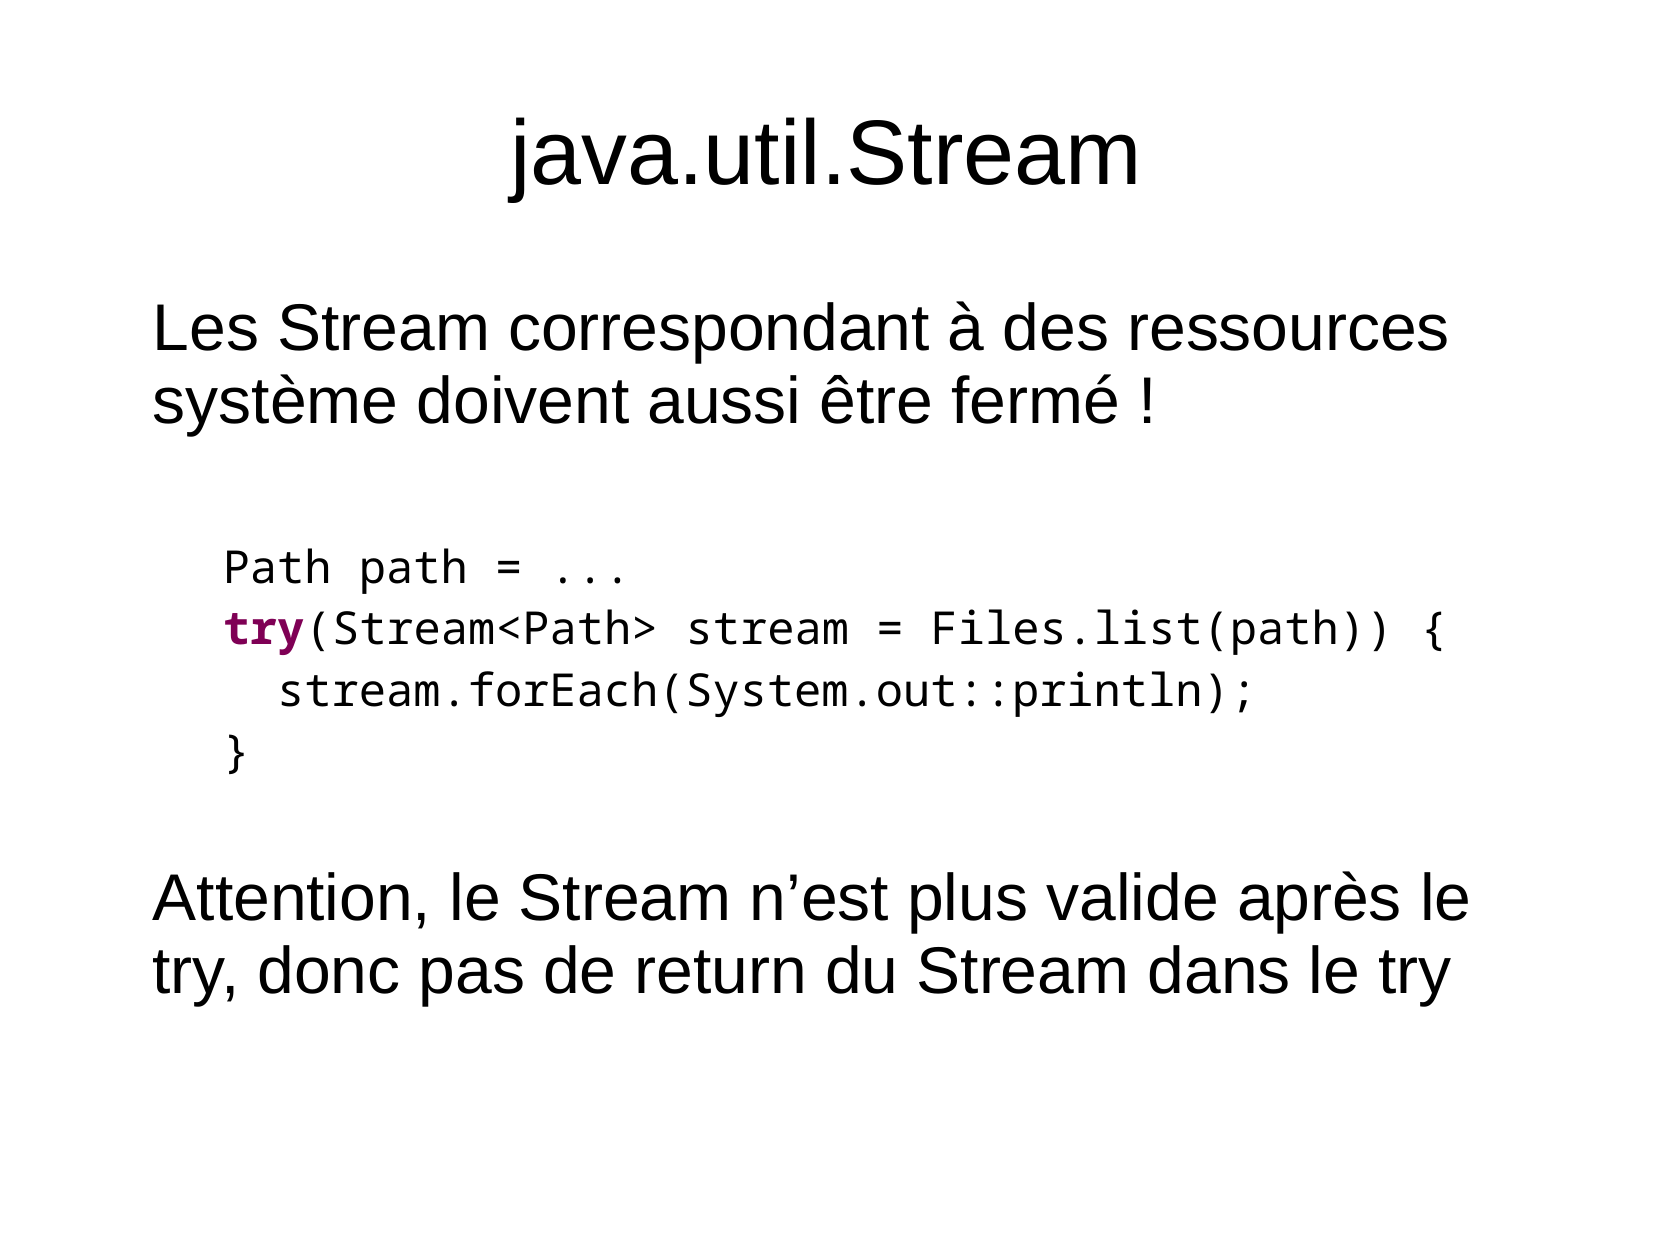

# java.util.Stream
Les Stream correspondant à des ressources système doivent aussi être fermé !
Path path = ...
try(Stream<Path> stream = Files.list(path)) {
 stream.forEach(System.out::println);
}
Attention, le Stream n’est plus valide après le try, donc pas de return du Stream dans le try